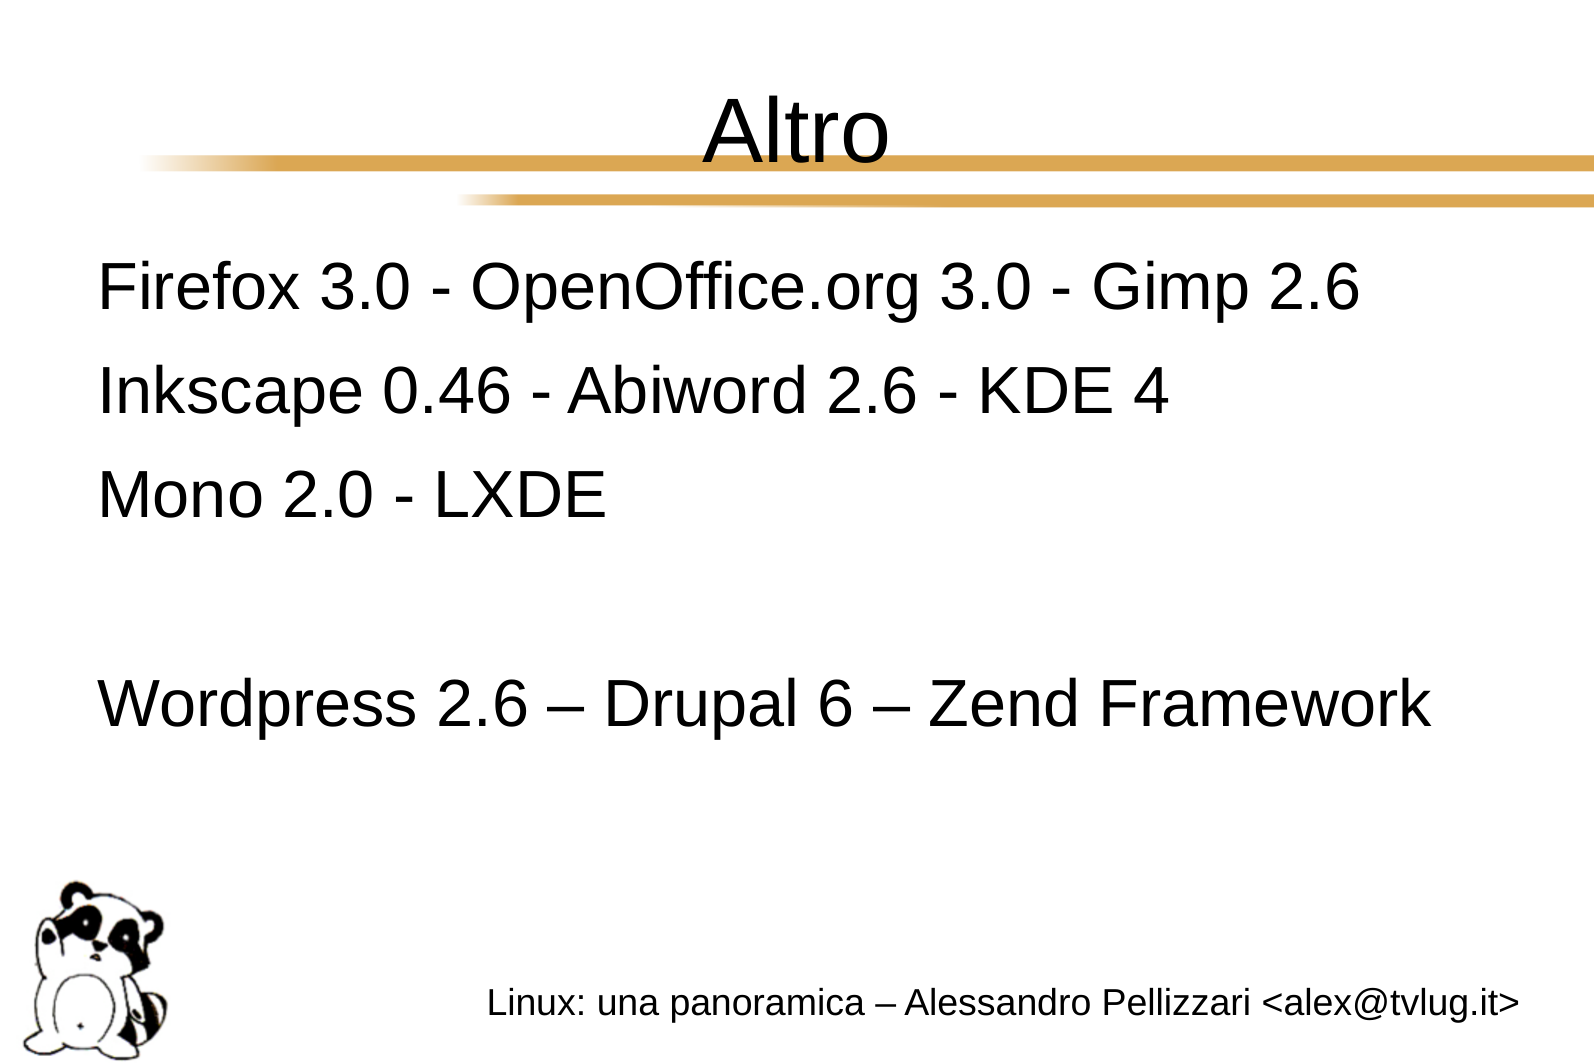

# Altro
Firefox 3.0 - OpenOffice.org 3.0 - Gimp 2.6
Inkscape 0.46 - Abiword 2.6 - KDE 4
Mono 2.0 - LXDE
Wordpress 2.6 – Drupal 6 – Zend Framework
Linux: una panoramica – Alessandro Pellizzari <alex@tvlug.it>